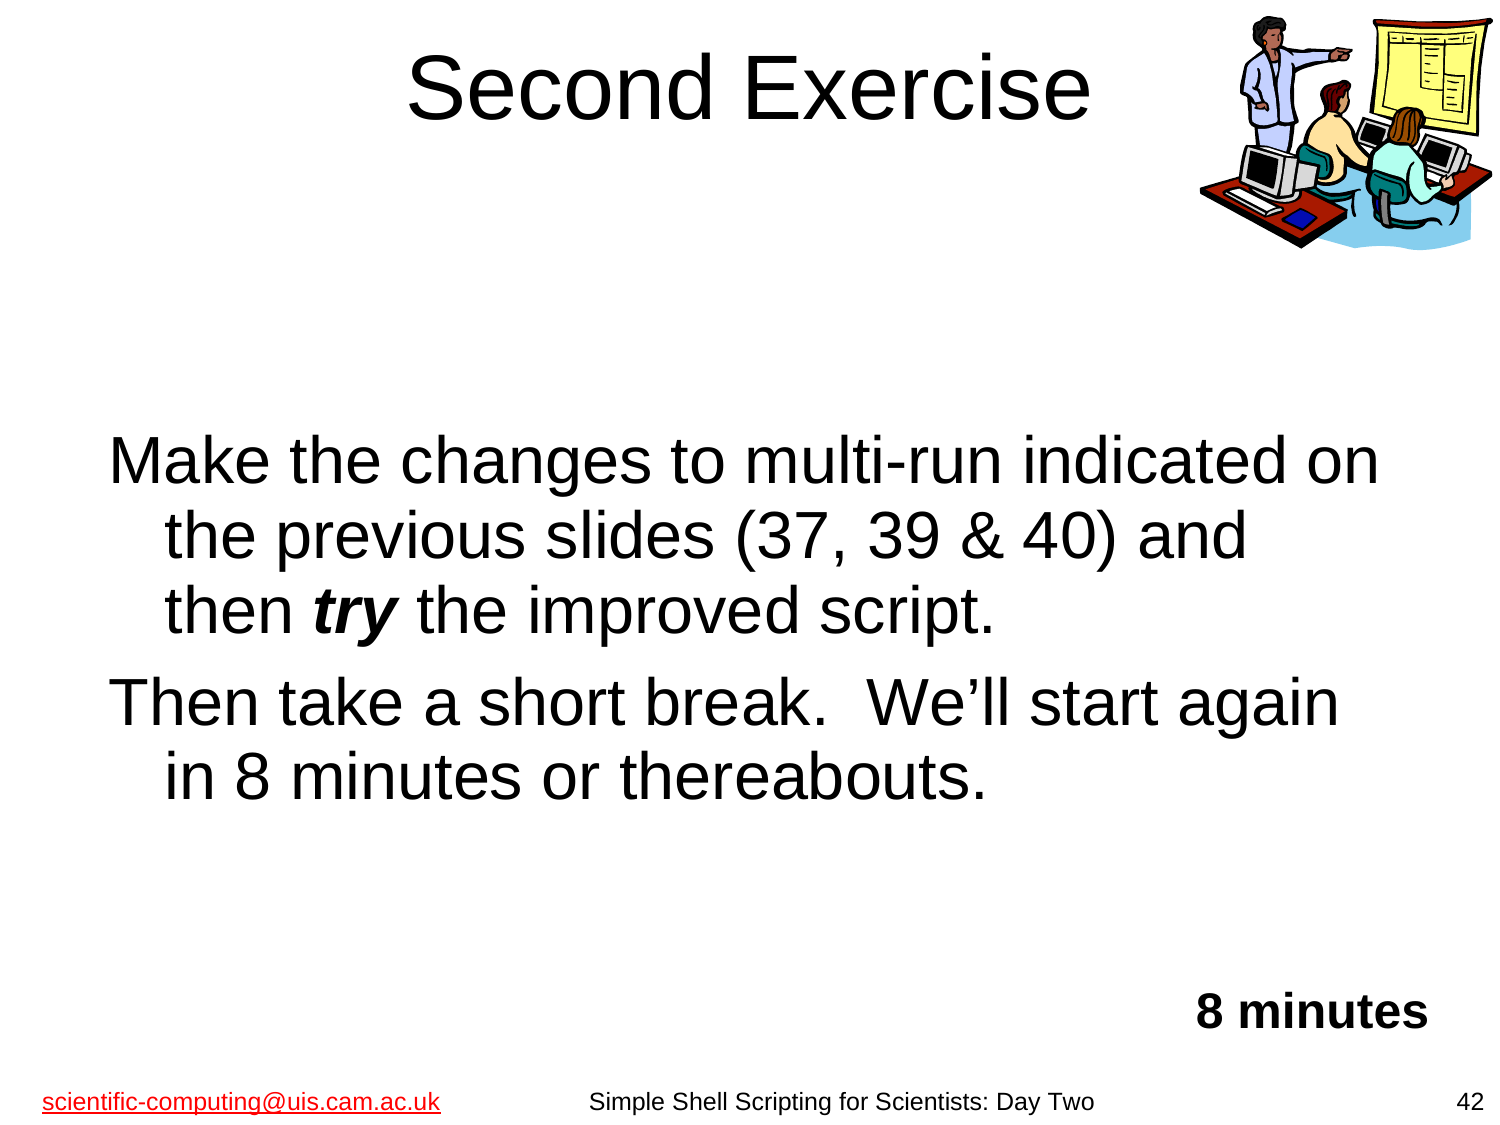

# Second Exercise
Make the changes to multi-run indicated on the previous slides (37, 39 & 40) and then try the improved script.
Then take a short break. We’ll start again in 8 minutes or thereabouts.
8 minutes
escience-support@ucs.cam.ac.uk	Simple Shell Scripting for Scientists: Day Two
42